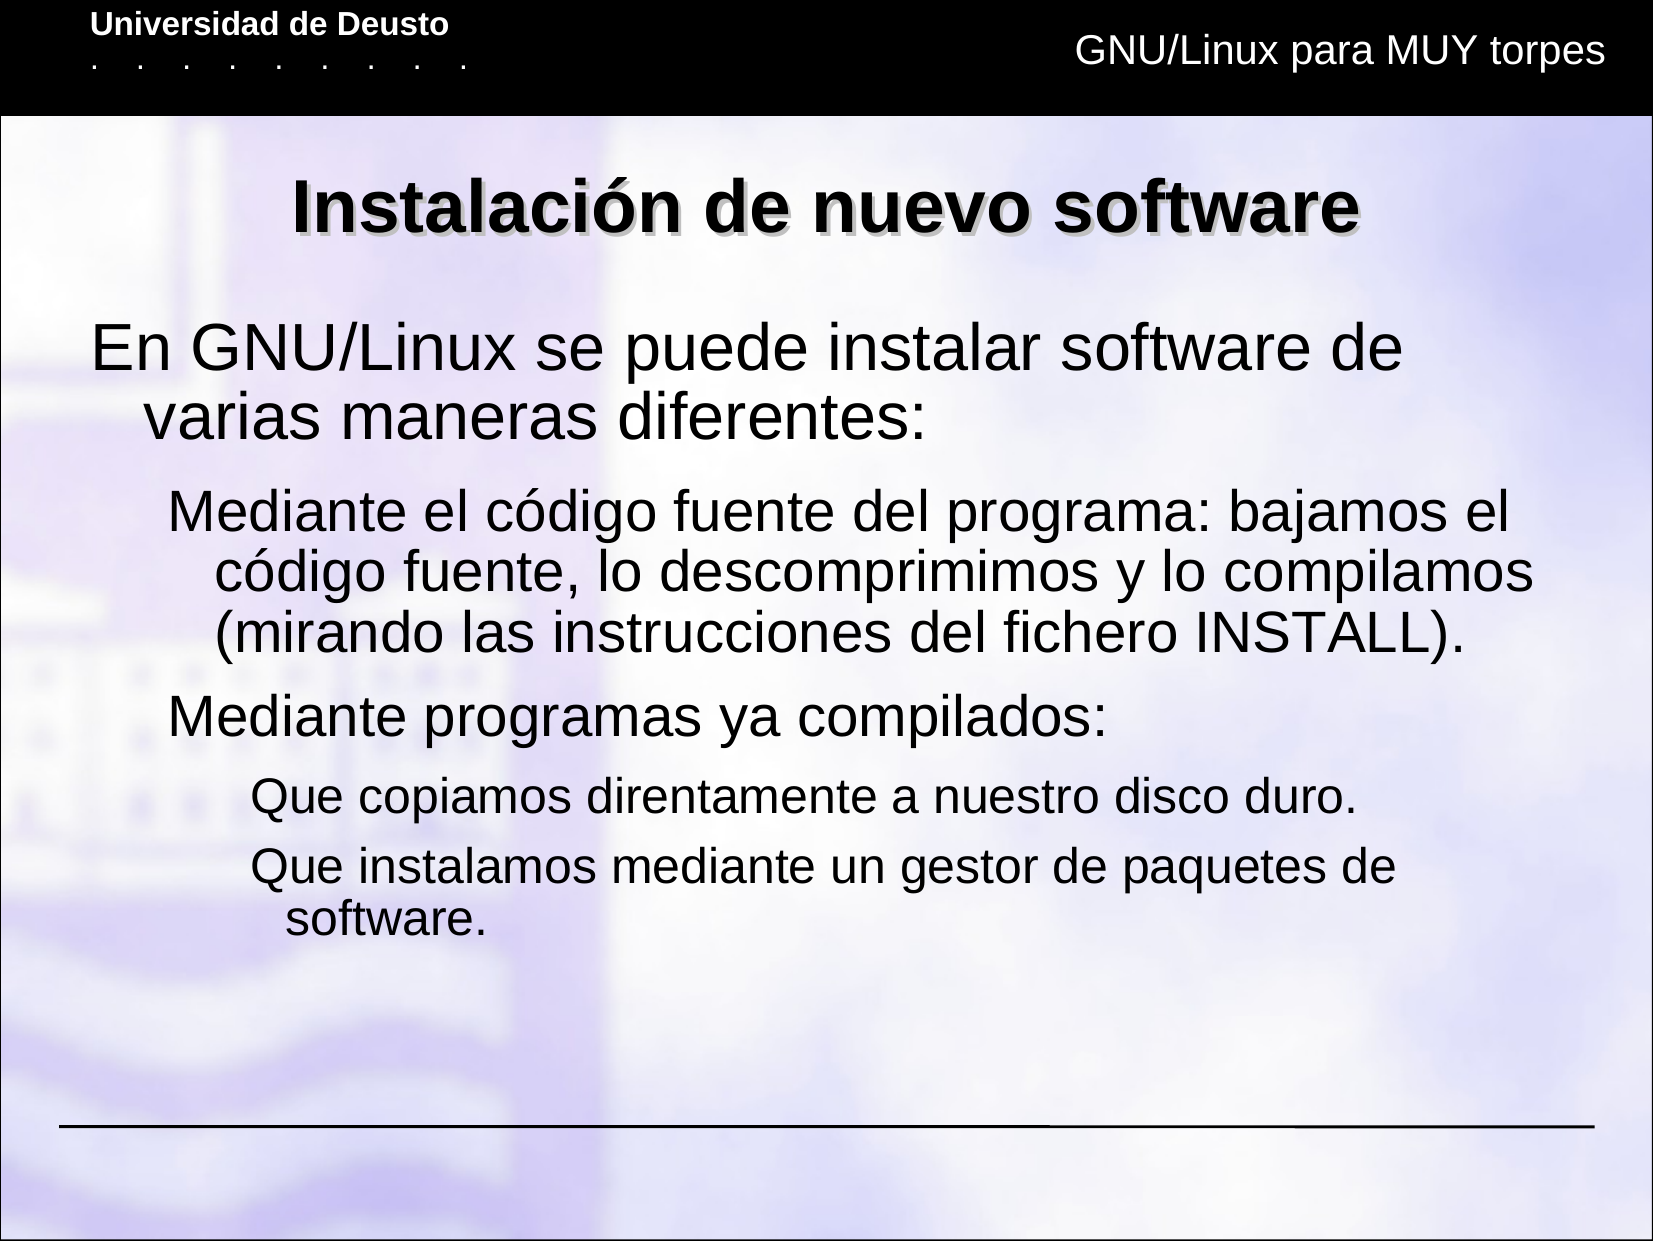

# Instalación de nuevo software
En GNU/Linux se puede instalar software de varias maneras diferentes:
Mediante el código fuente del programa: bajamos el código fuente, lo descomprimimos y lo compilamos (mirando las instrucciones del fichero INSTALL).
Mediante programas ya compilados:
Que copiamos direntamente a nuestro disco duro.
Que instalamos mediante un gestor de paquetes de software.